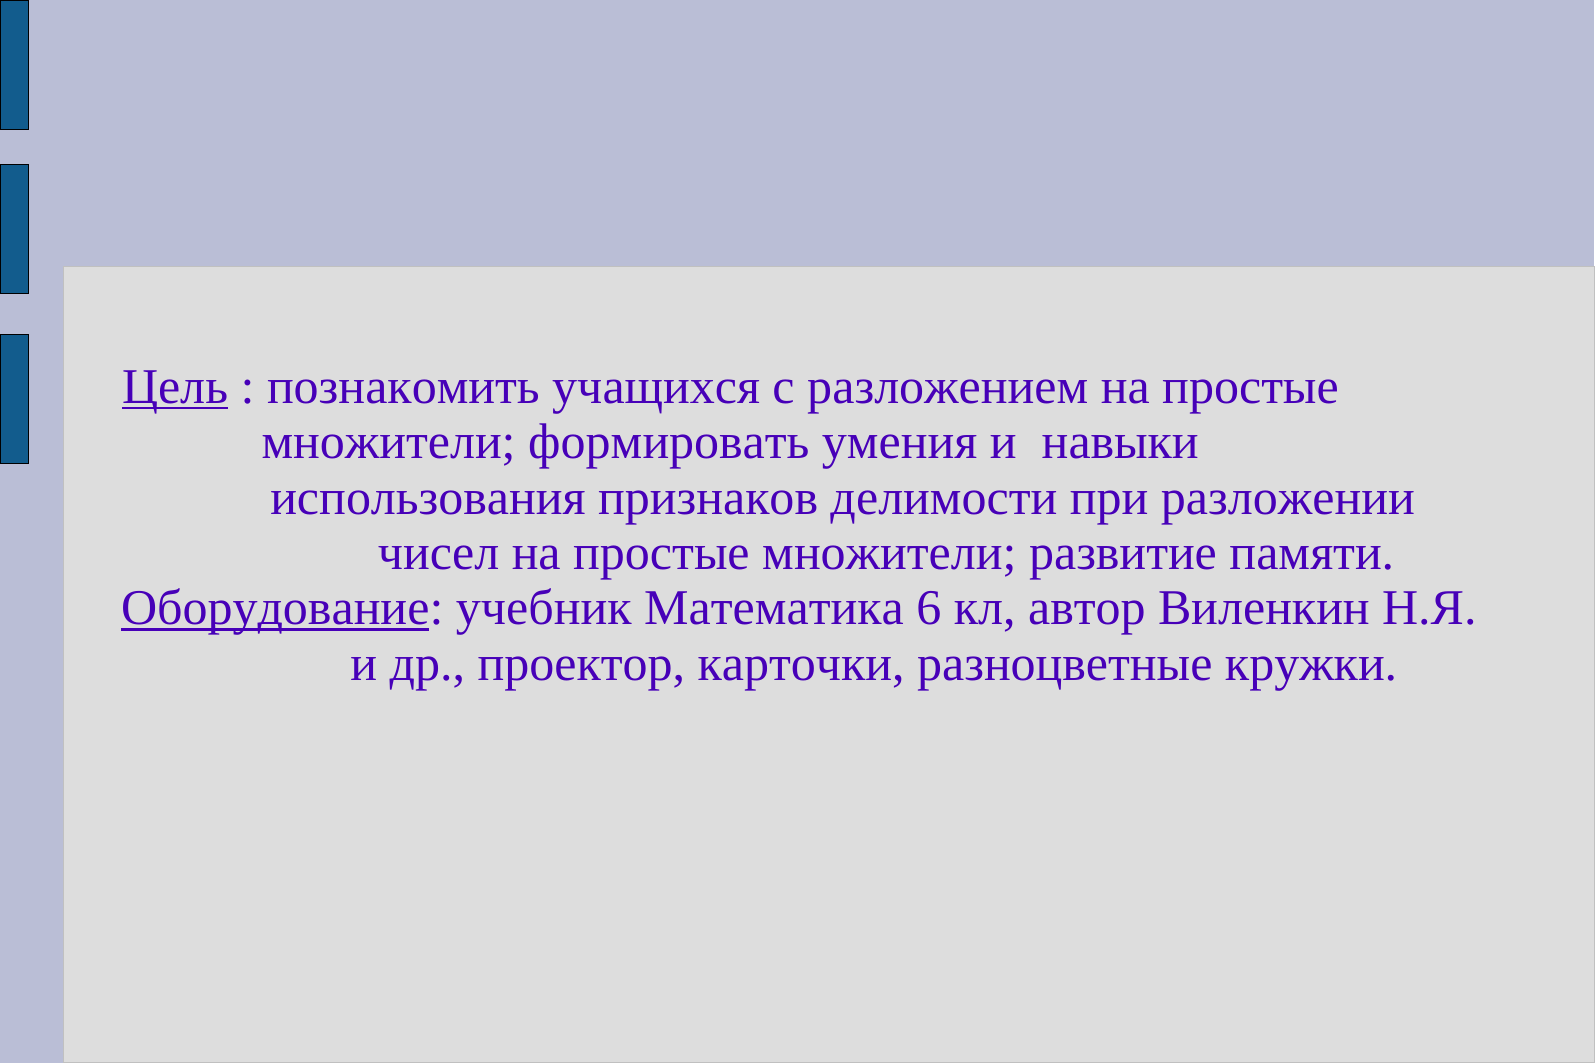

# Цель : познакомить учащихся с разложением на простые 		 множители; формировать умения и навыки использования признаков делимости при разложении чисел на простые множители; развитие памяти.
Оборудование: учебник Математика 6 кл, автор Виленкин Н.Я. и др., проектор, карточки, разноцветные кружки.